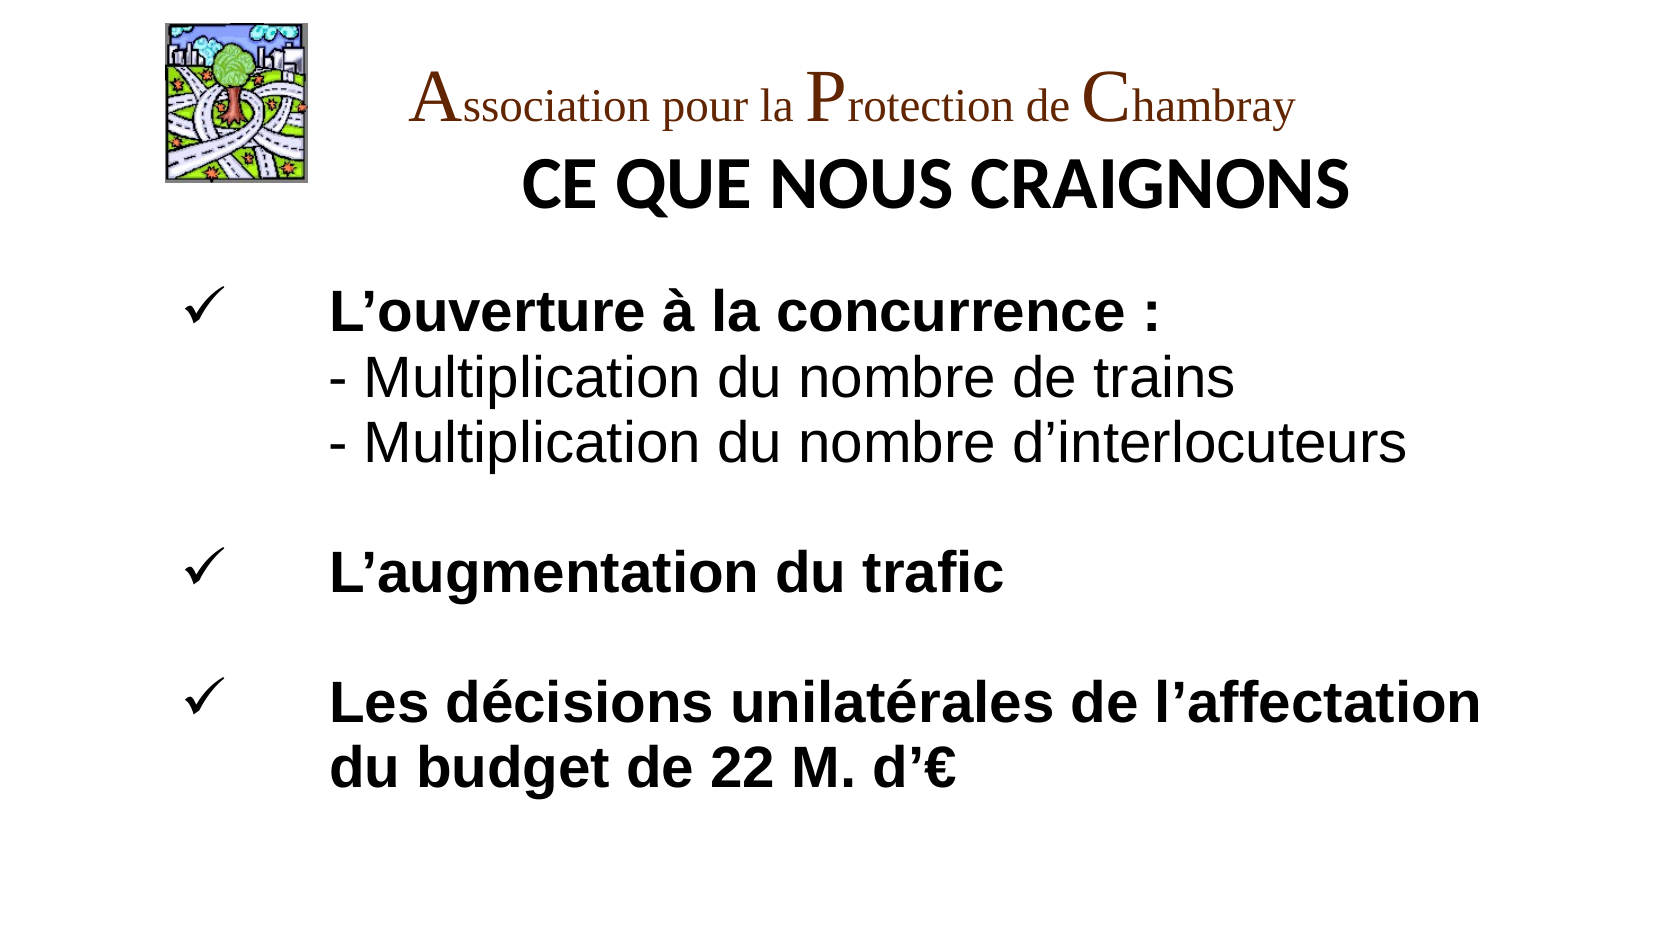

Association pour la Protection de Chambray
CE QUE NOUS CRAIGNONS
	L’ouverture à la concurrence :
		- Multiplication du nombre de trains
		- Multiplication du nombre d’interlocuteurs
	L’augmentation du trafic
	Les décisions unilatérales de l’affectation 		du budget de 22 M. d’€